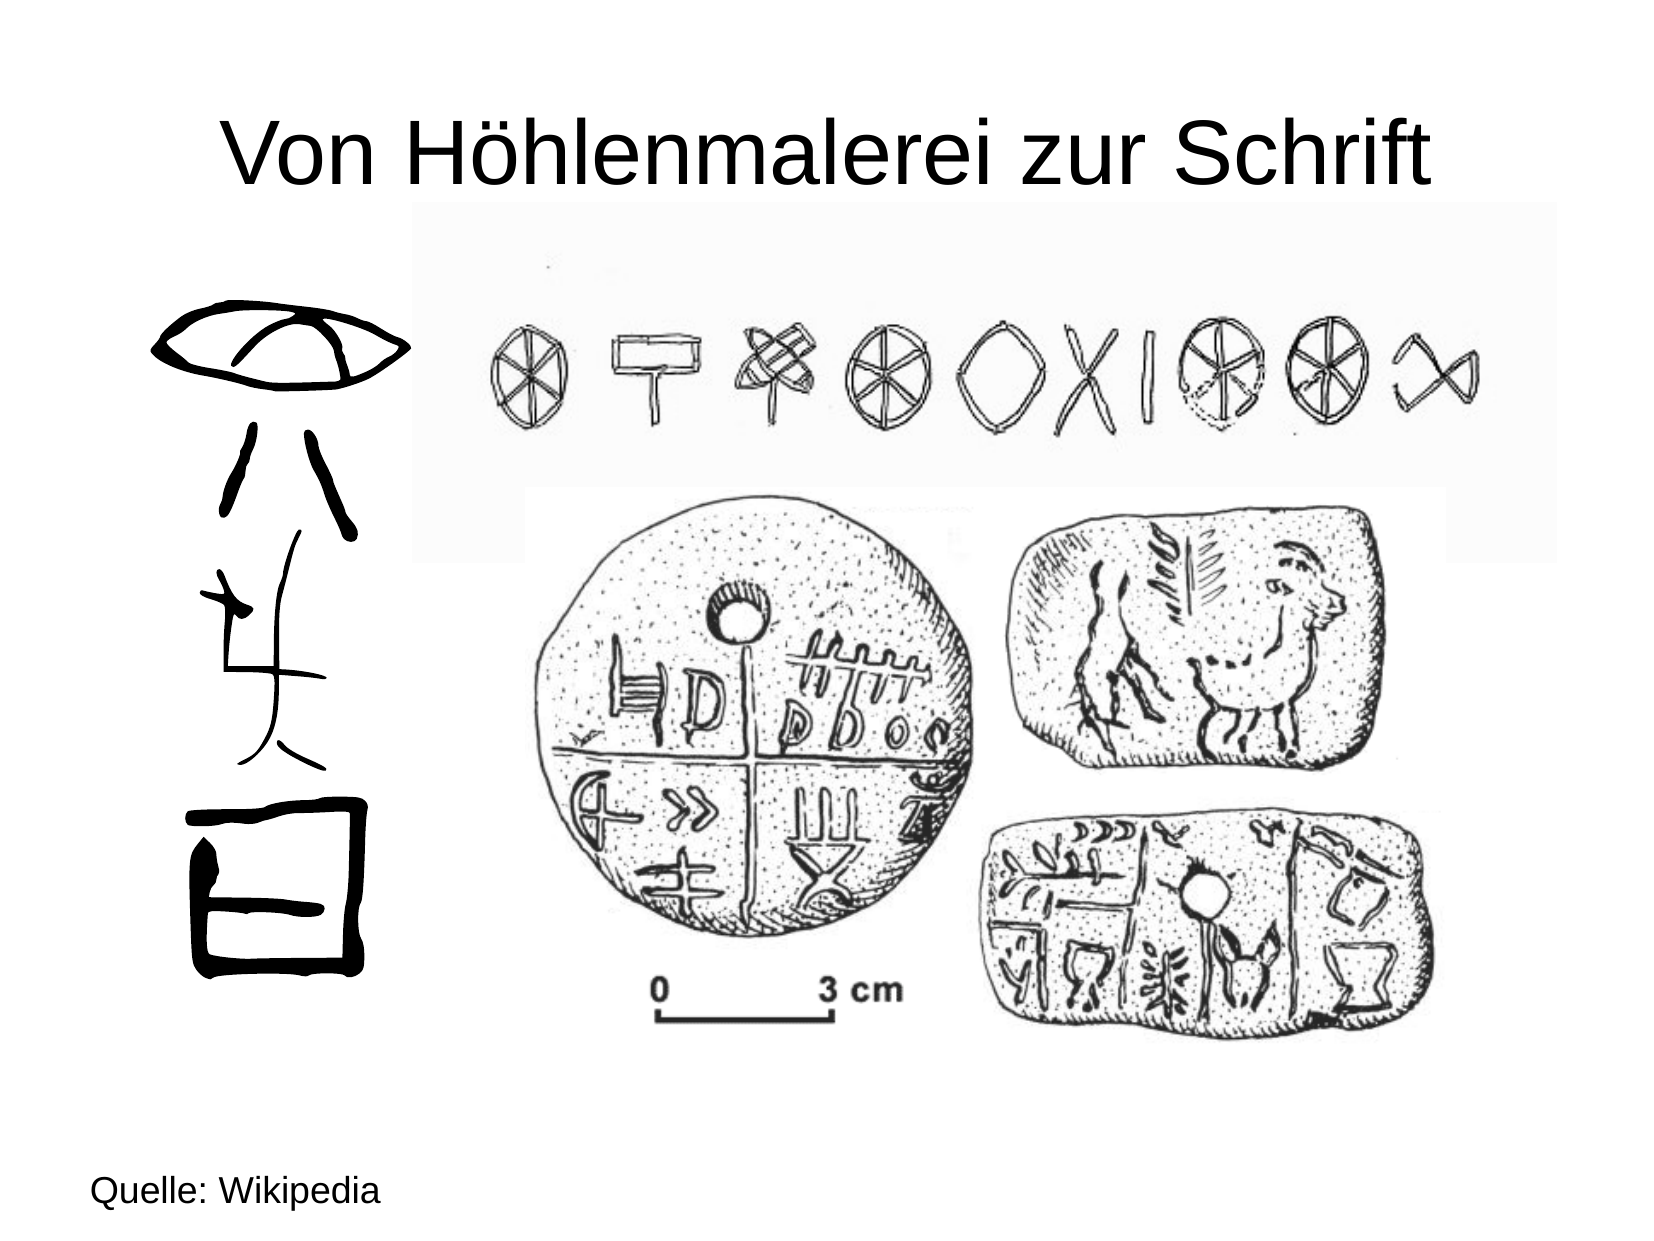

# Von Höhlenmalerei zur Schrift
Quelle: Wikipedia